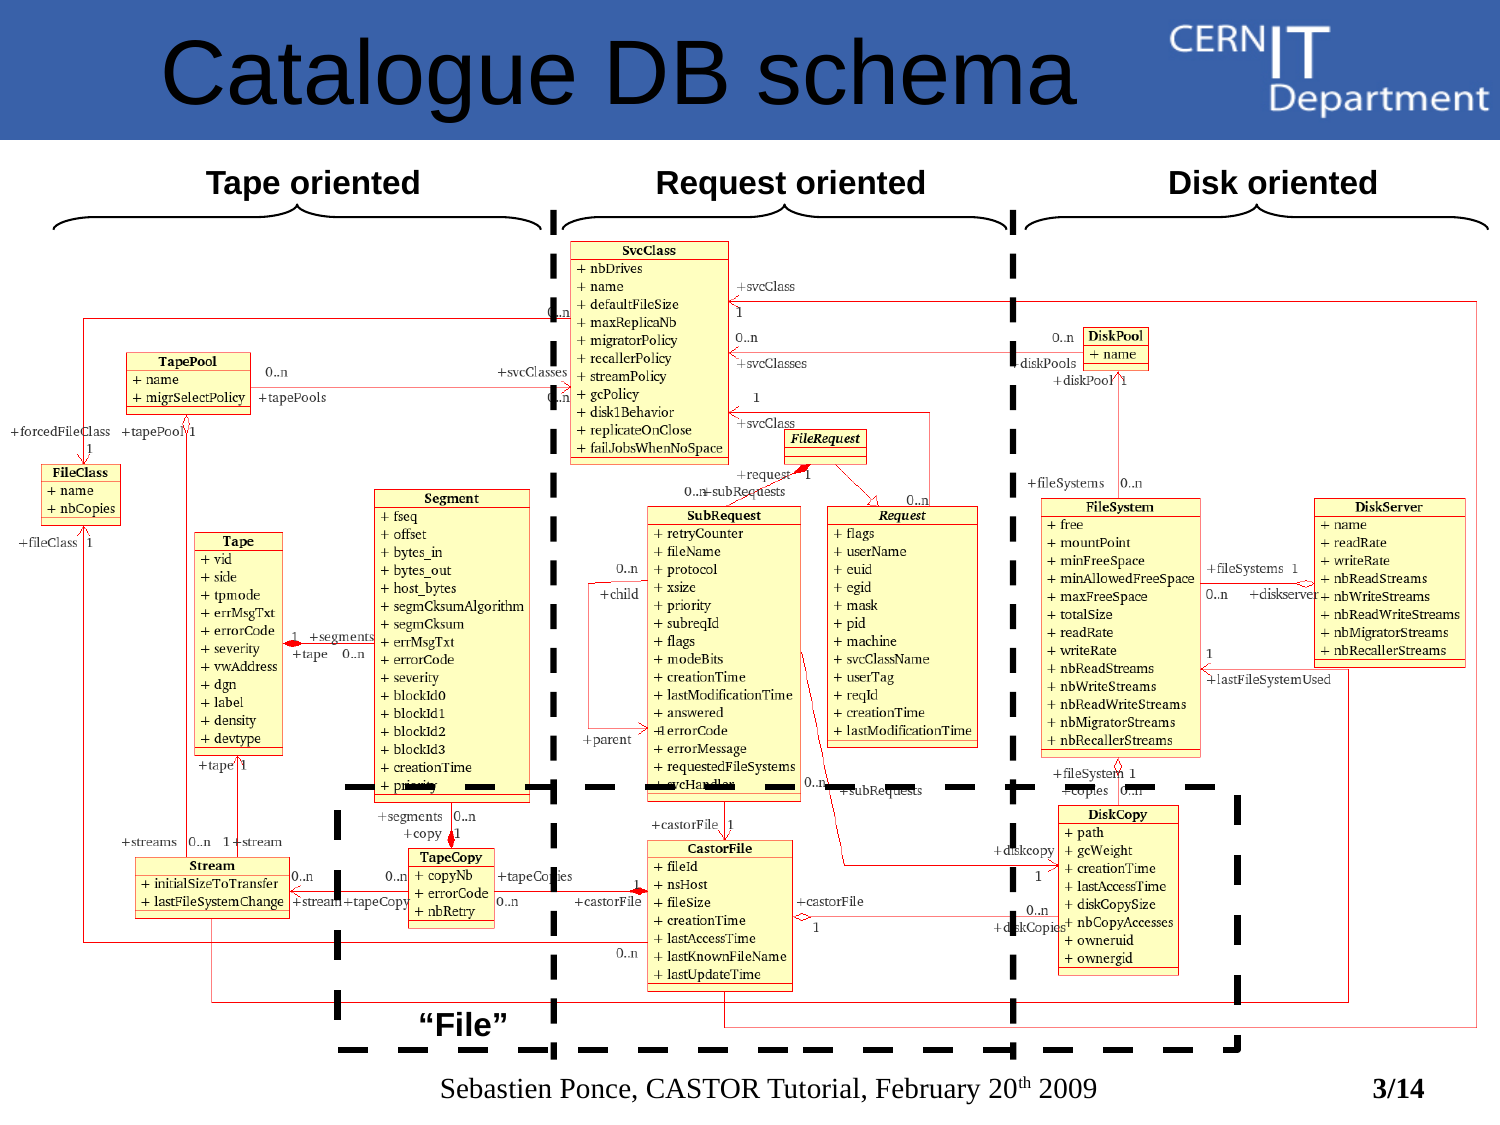

# Catalogue DB schema
Tape oriented
Request oriented
Disk oriented
“File”
3